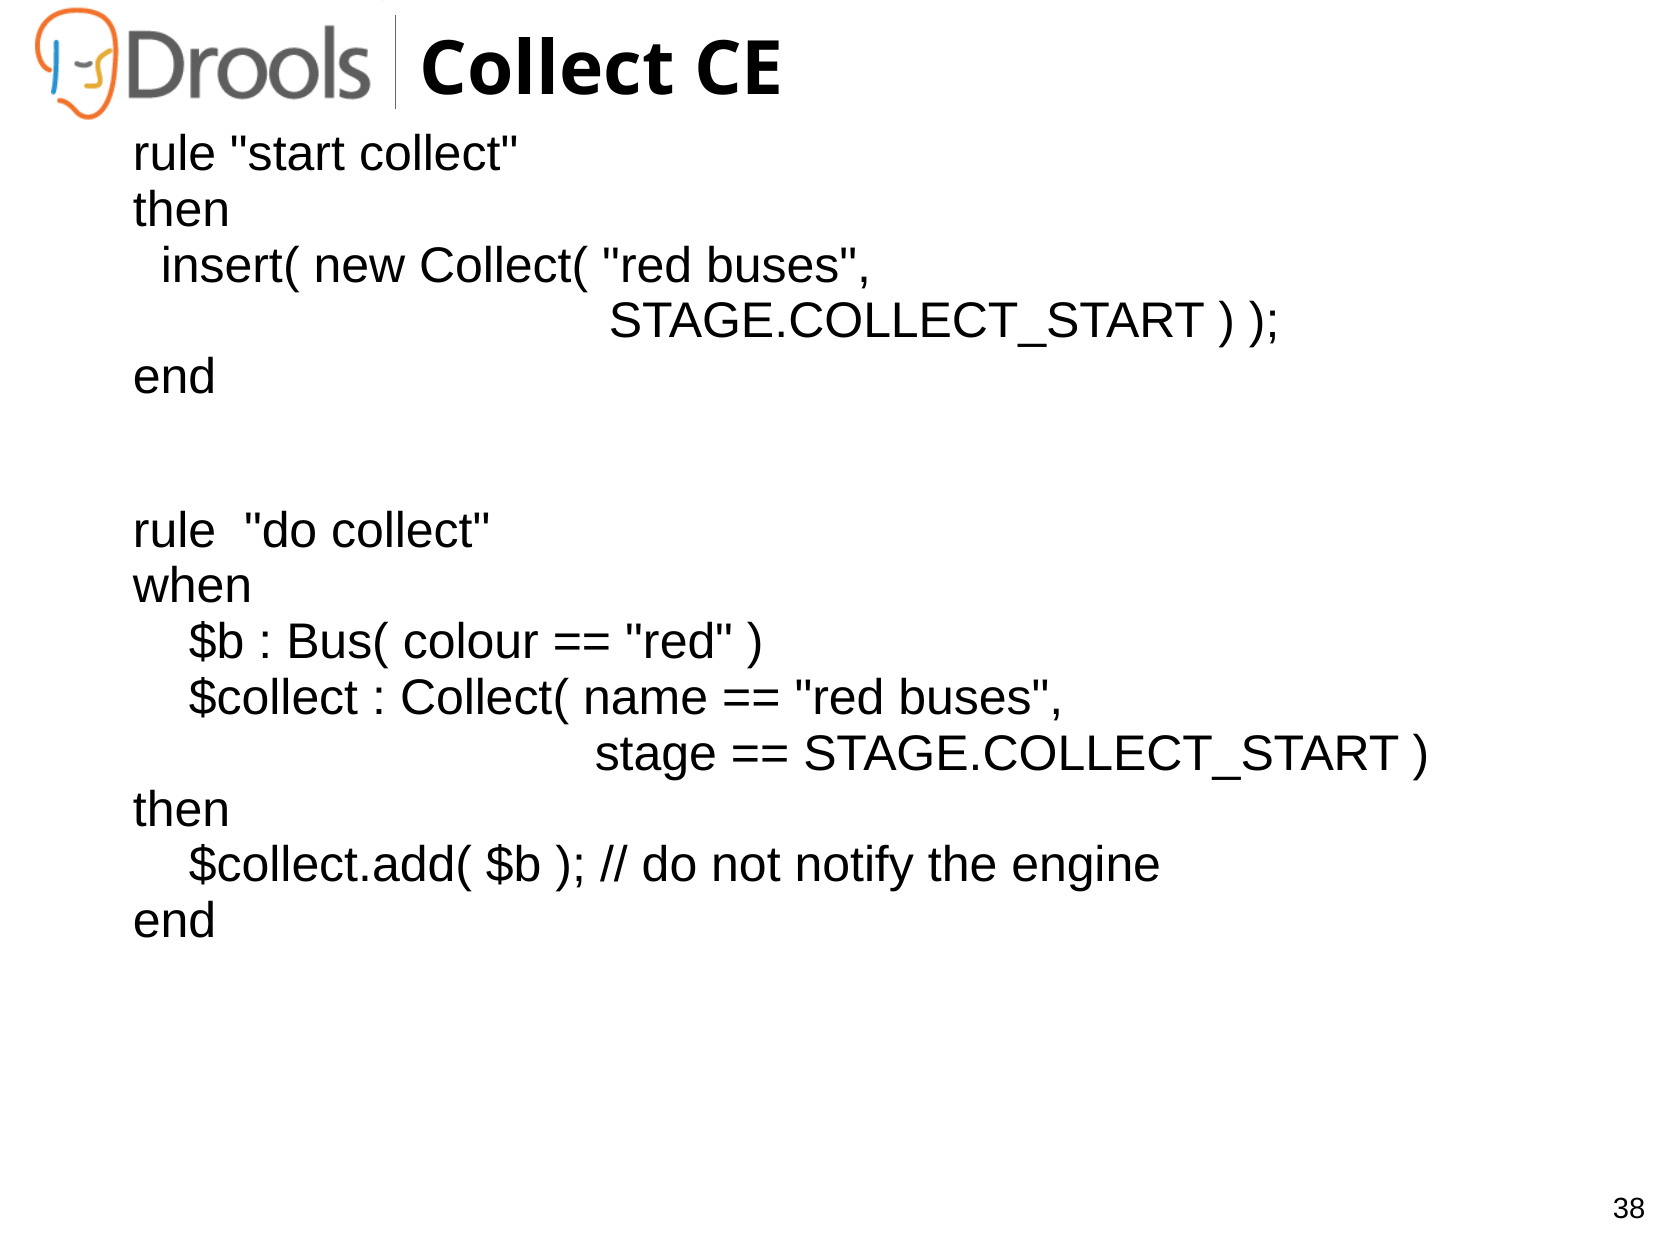

# Collect CE
rule "start collect"
then
 insert( new Collect( "red buses",
 STAGE.COLLECT_START ) );
end
rule "do collect"
when
 $b : Bus( colour == "red" )
 $collect : Collect( name == "red buses",
 stage == STAGE.COLLECT_START )
then
 $collect.add( $b ); // do not notify the engine
end